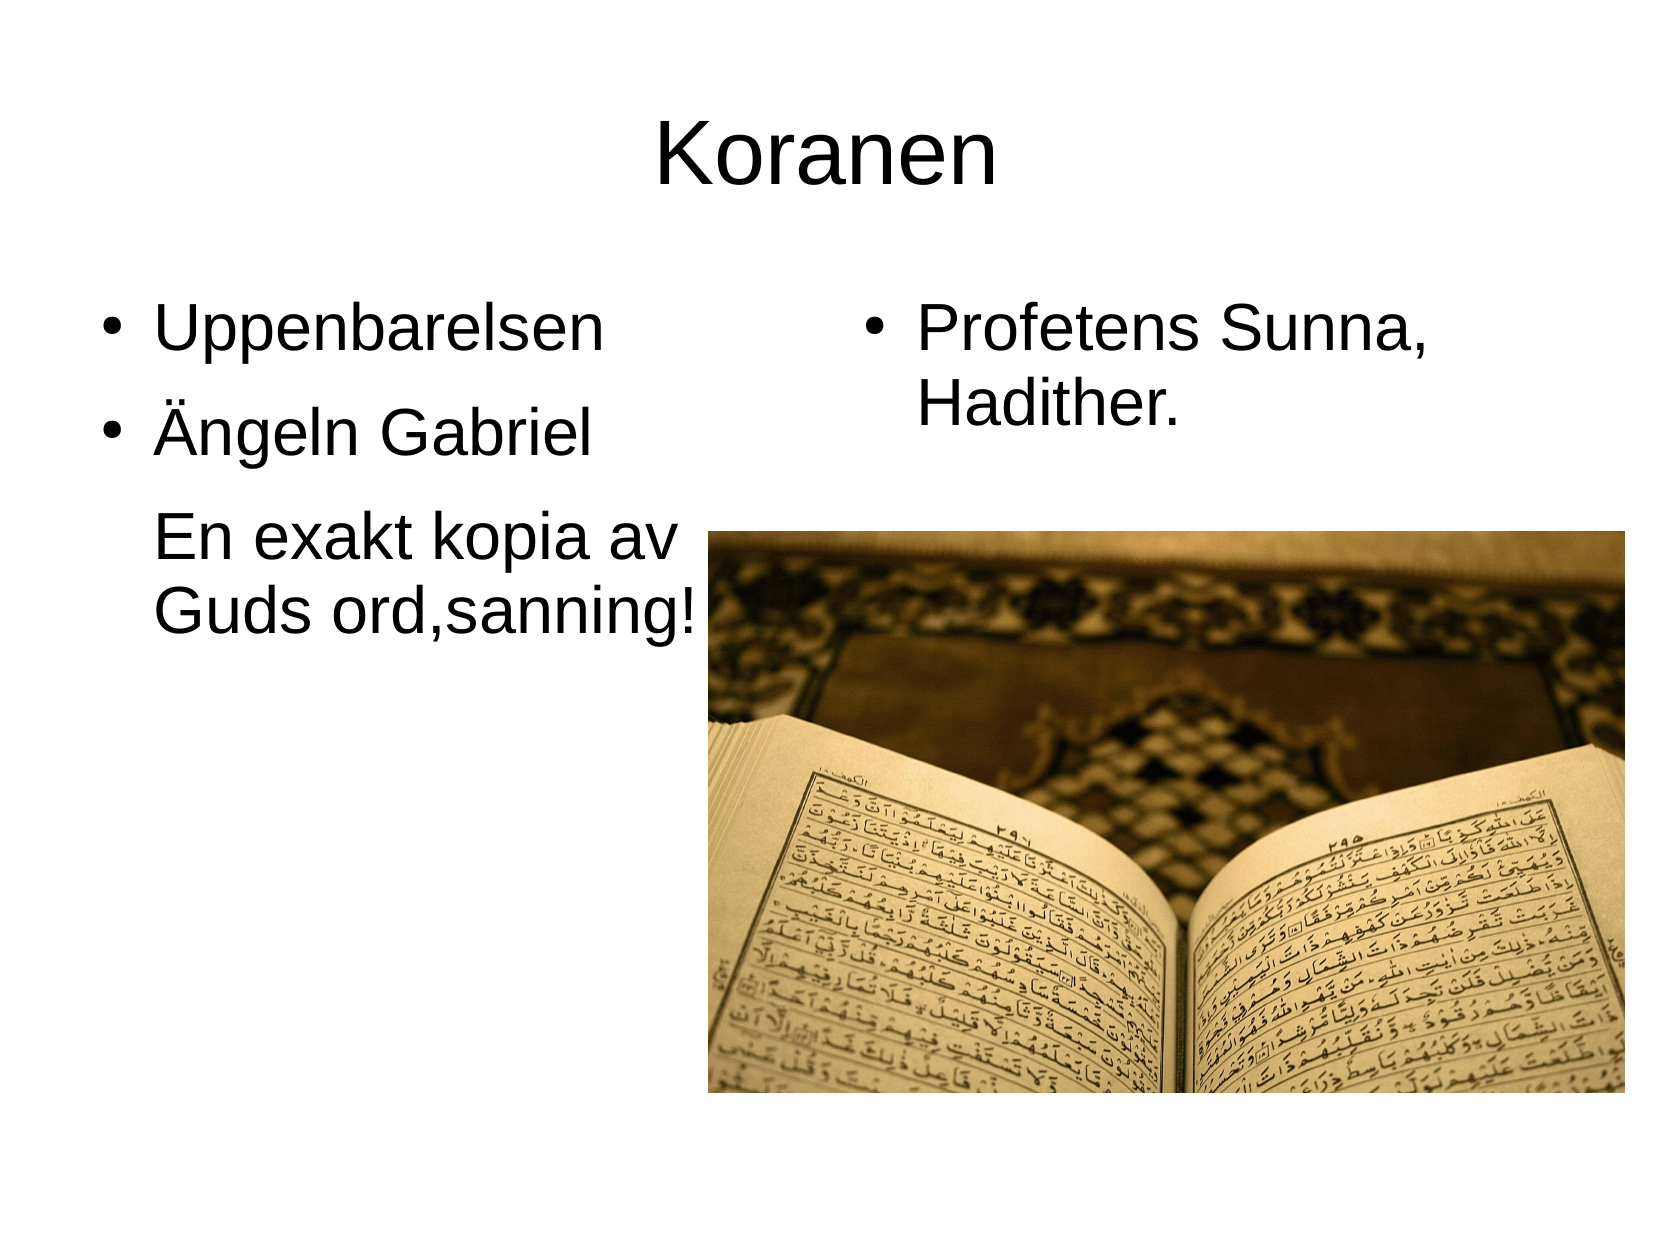

# Koranen
Uppenbarelsen
Ängeln Gabriel
En exakt kopia av Guds ord,sanning!
Profetens Sunna, Hadither.